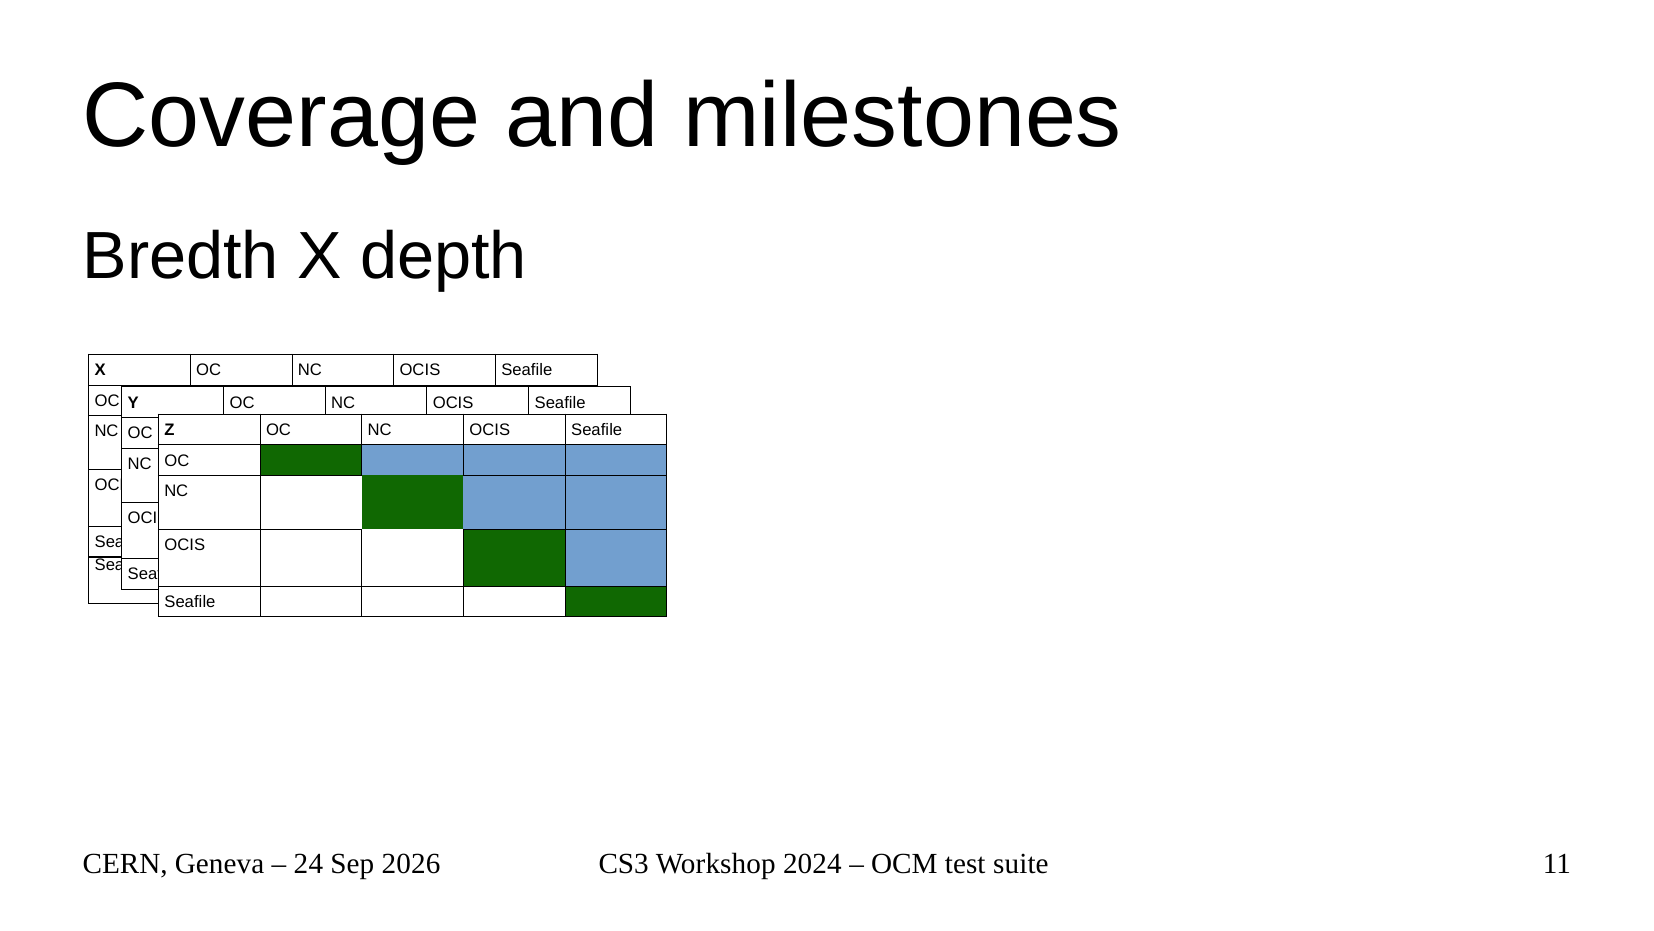

# Coverage and milestones
Bredth X depth
| | OC | NC | OCIS | Seafile |
| --- | --- | --- | --- | --- |
| OC | | | | |
| NC | | | | |
| OCIS | | | | |
| Seafile | | | | |
| X | OC | NC | OCIS | Seafile |
| --- | --- | --- | --- | --- |
| OC | | | | |
| NC | | | | |
| OCIS | | | | |
| Seafile | | | | |
| Y | OC | NC | OCIS | Seafile |
| --- | --- | --- | --- | --- |
| OC | | | | |
| NC | | | | |
| OCIS | | | | |
| Seafile | | | | |
| Z | OC | NC | OCIS | Seafile |
| --- | --- | --- | --- | --- |
| OC | | | | |
| NC | | | | |
| OCIS | | | | |
| Seafile | | | | |
11